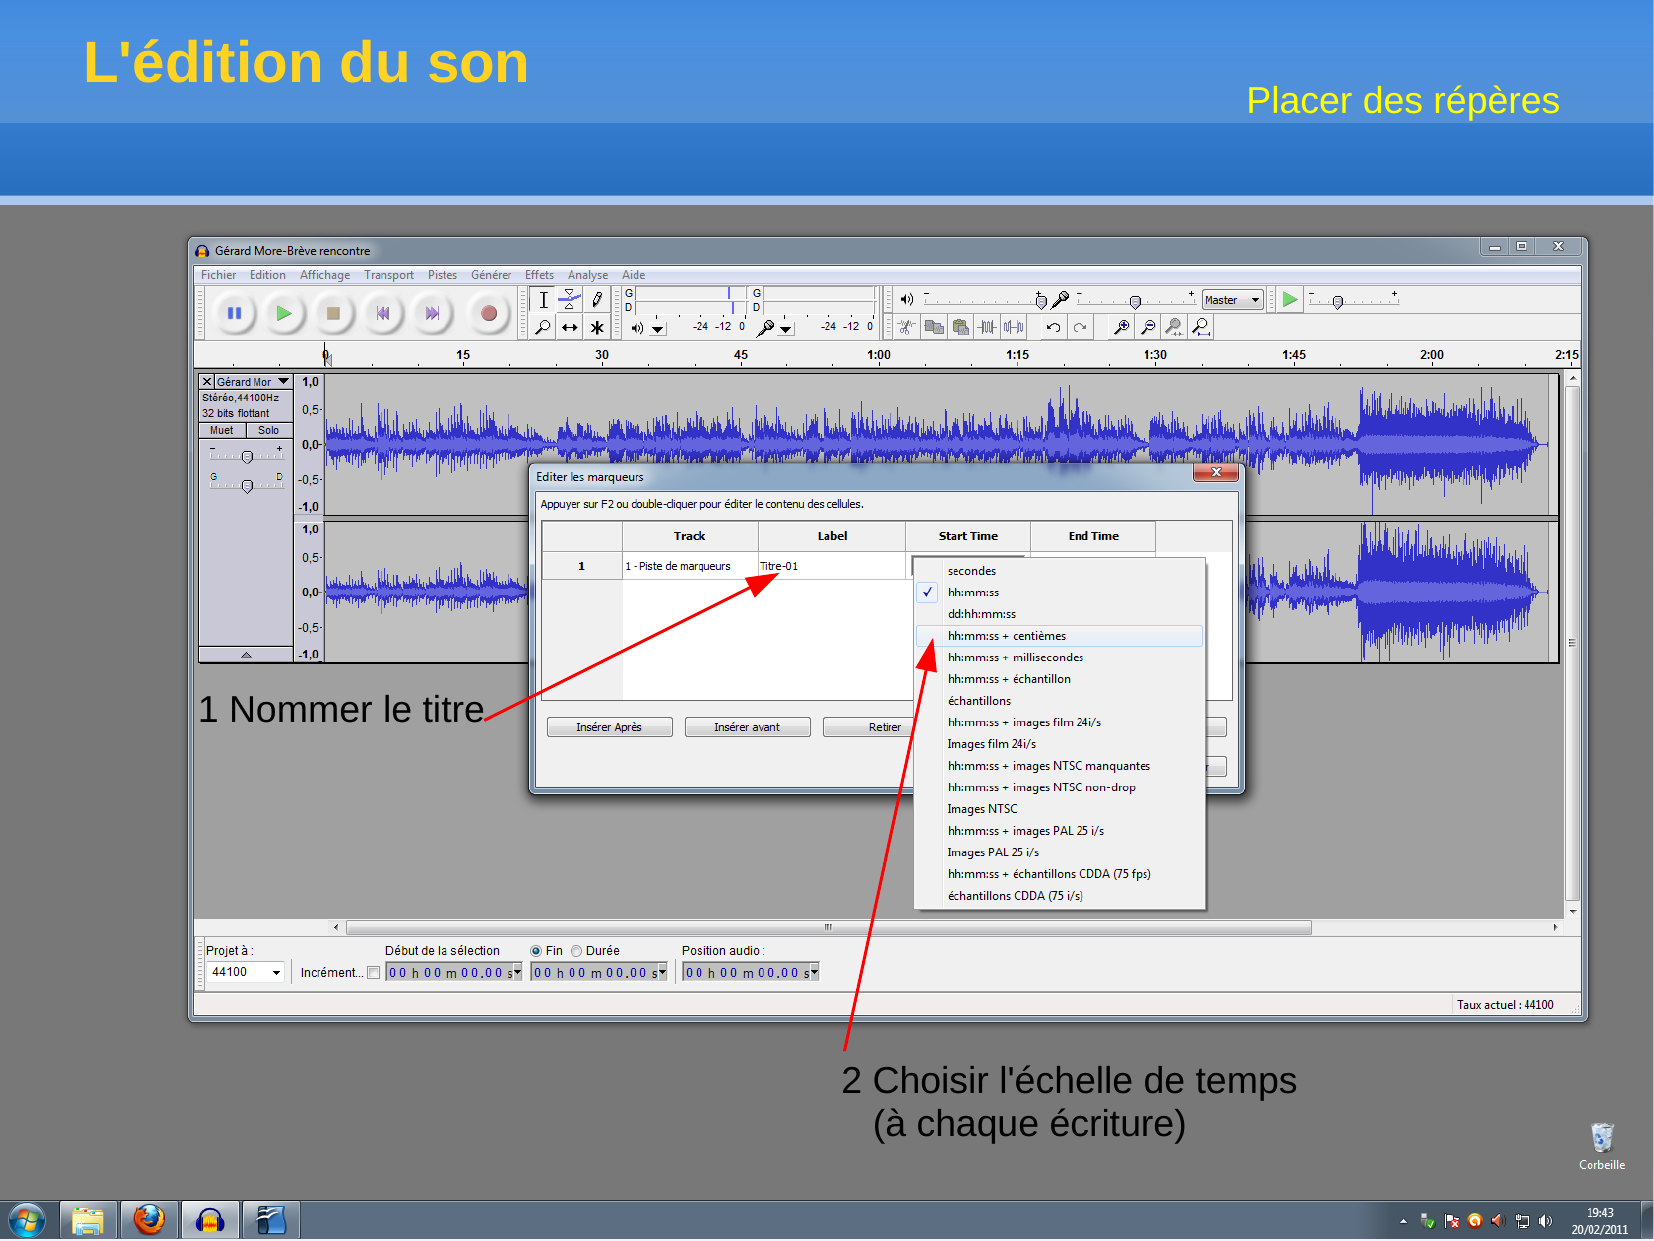

L'édition du son
 Placer des répères
#
1 Nommer le titre
2 Choisir l'échelle de temps
 (à chaque écriture)